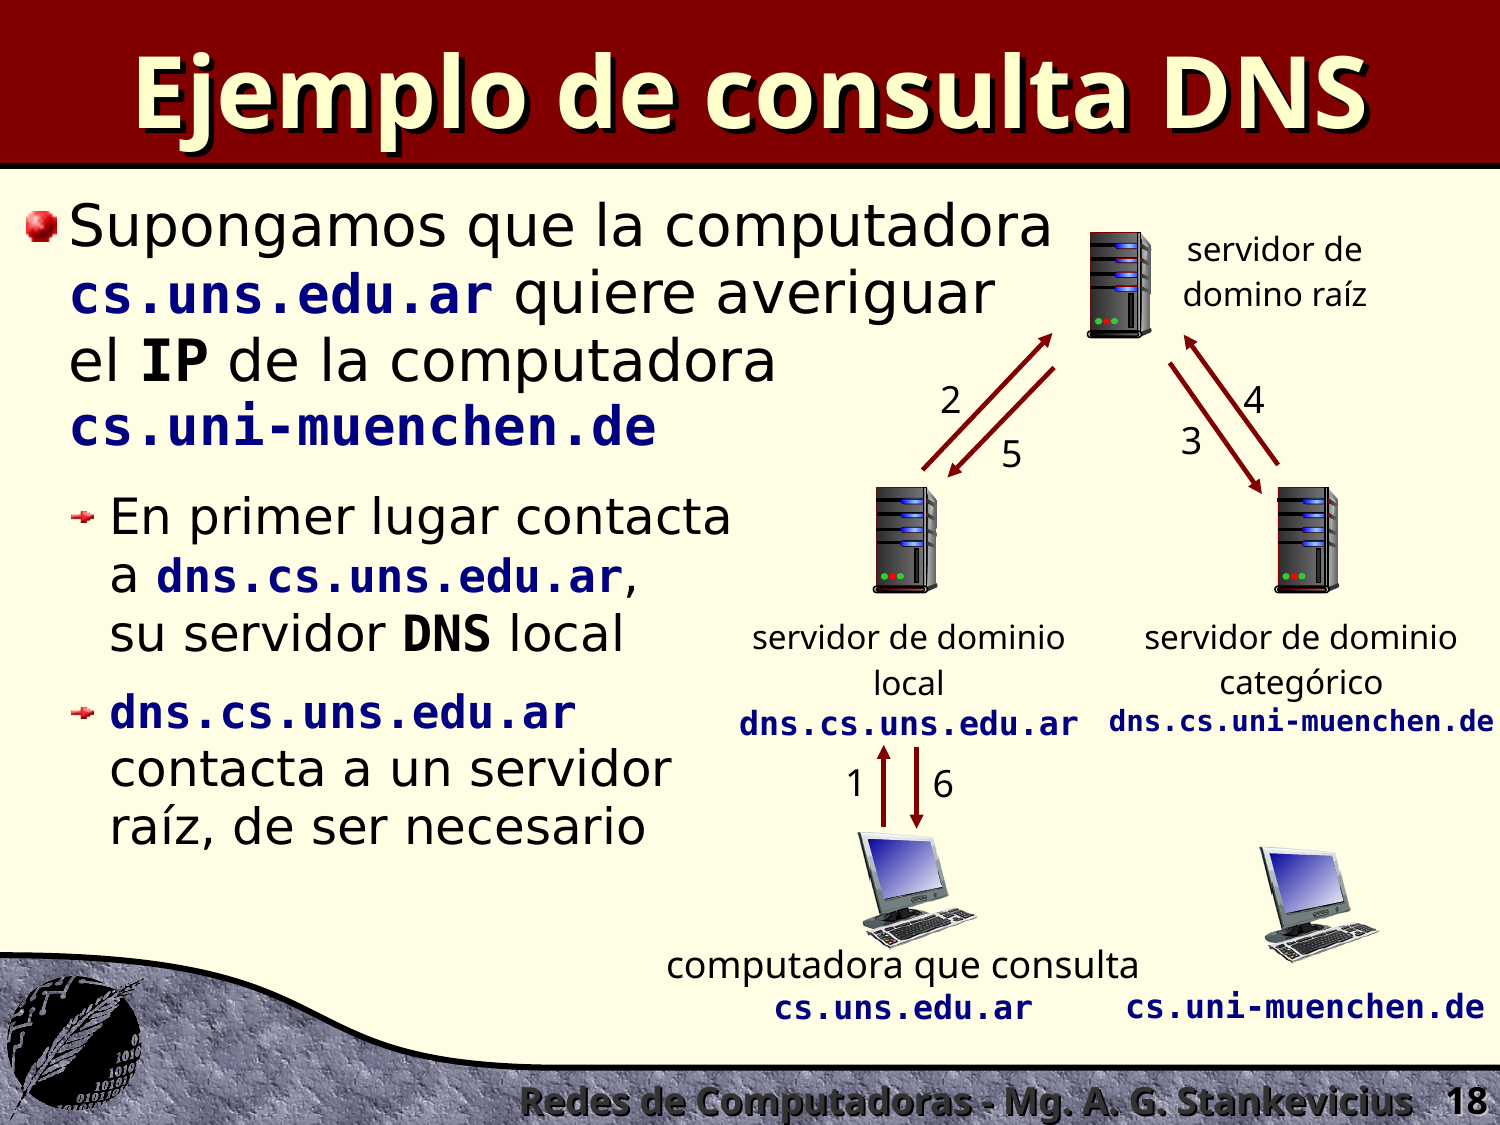

# Ejemplo de consulta DNS
Supongamos que la computadora
cs.uns.edu.ar quiere averiguar
el IP de la computadora
cs.uni-muenchen.de
En primer lugar contacta
a dns.cs.uns.edu.ar,
su servidor DNS local
dns.cs.uns.edu.ar
contacta a un servidor
raíz, de ser necesario
servidor de
domino raíz
2
4
3
5
servidor de dominio
categórico
dns.cs.uni-muenchen.de
servidor de dominio
local
dns.cs.uns.edu.ar
1
6
computadora que consulta
cs.uns.edu.ar
cs.uni-muenchen.de
18